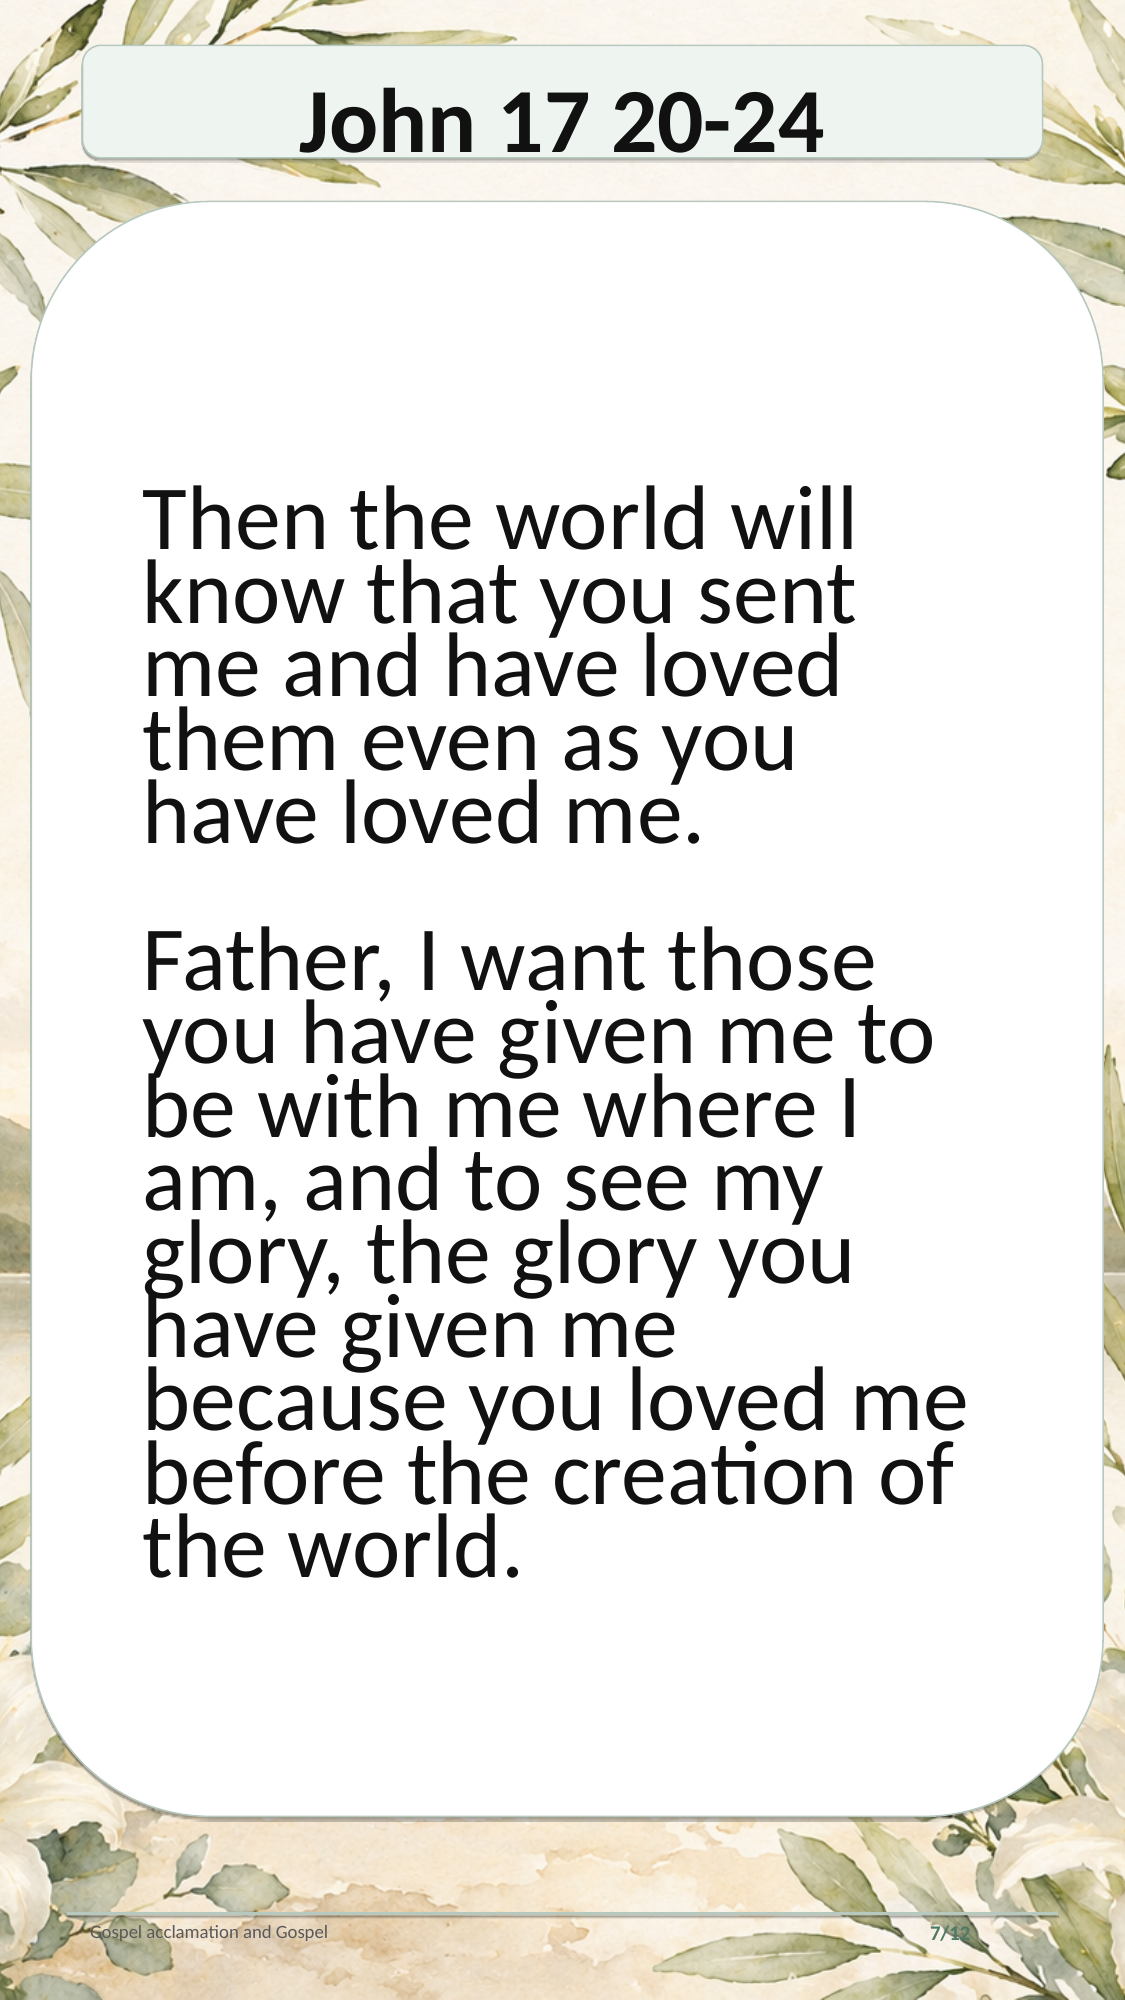

John 17 20-24
Then the world will know that you sent me and have loved them even as you have loved me.
Father, I want those you have given me to be with me where I am, and to see my glory, the glory you have given me because you loved me before the creation of the world.
Gospel acclamation and Gospel
7/12